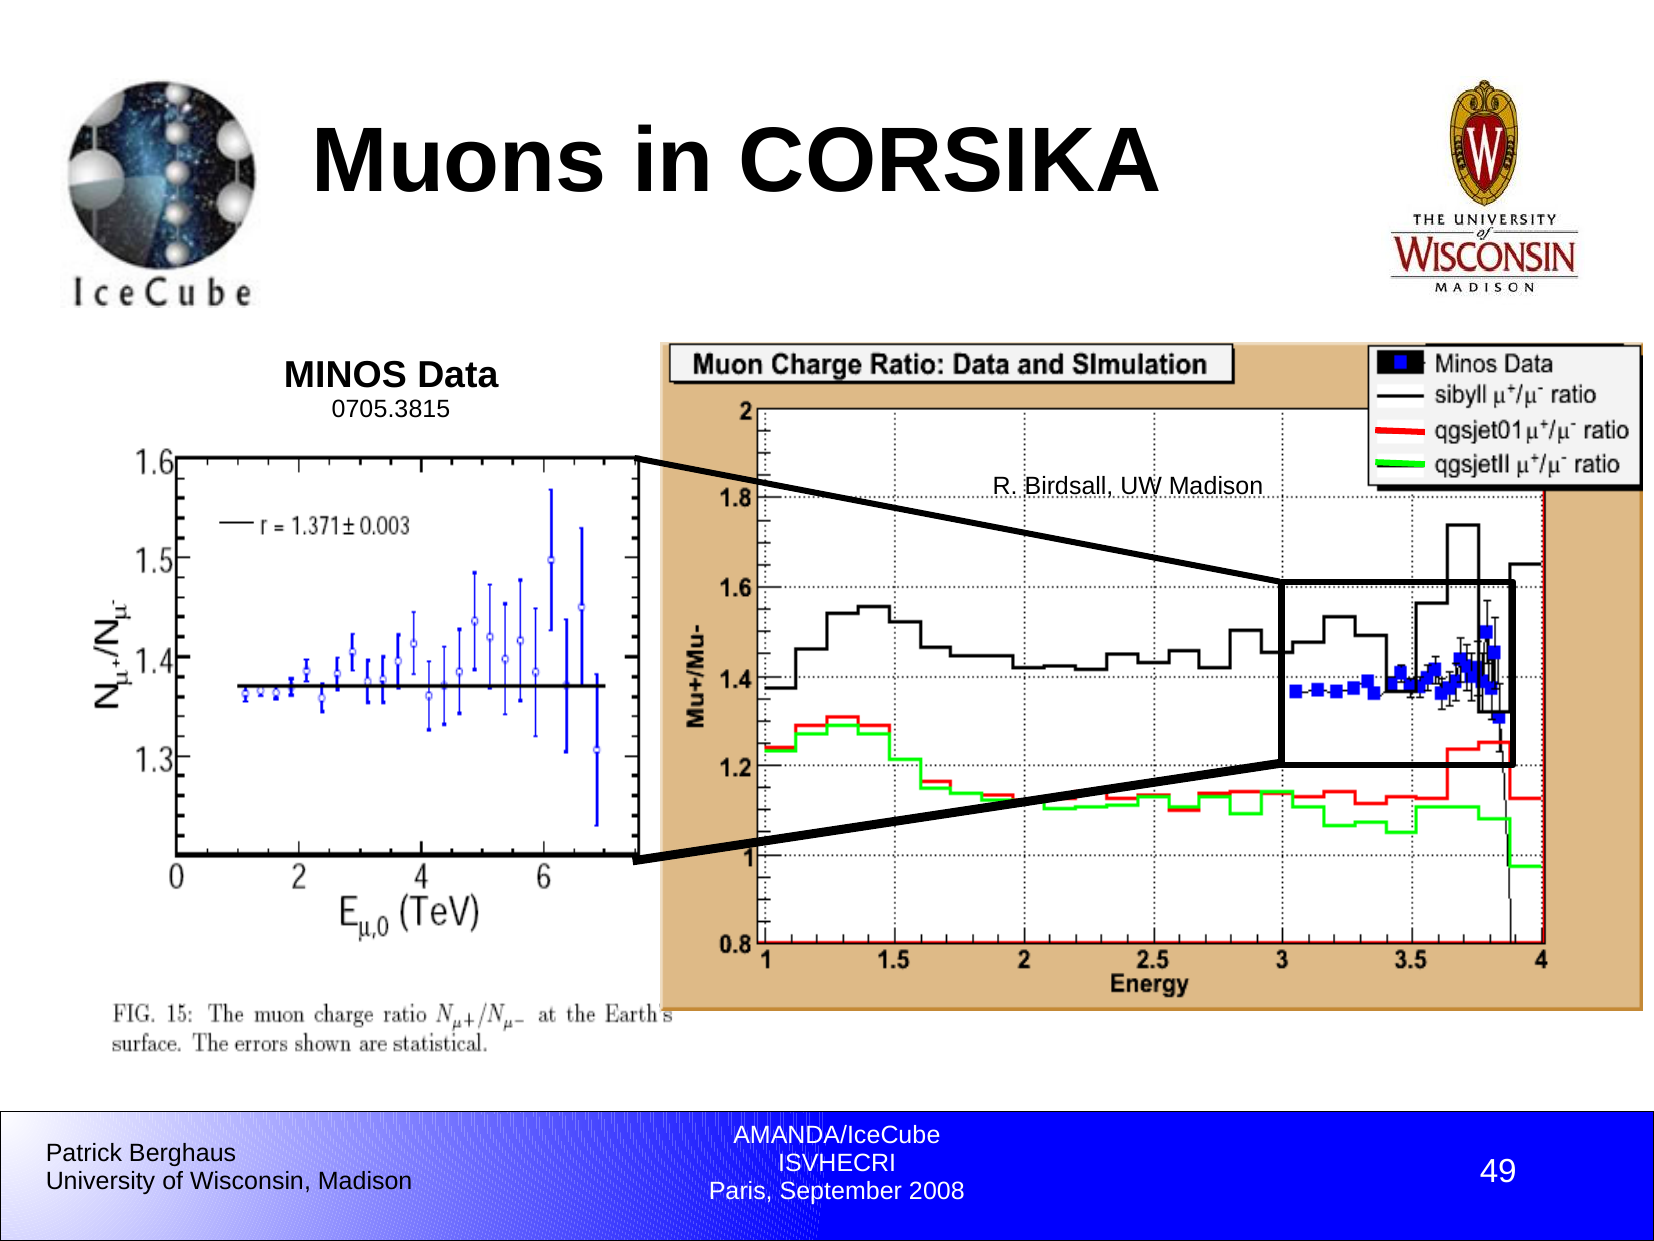

Muons in CORSIKA
R. Birdsall, UW Madison
MINOS Data
0705.3815
R. Birdsall, UW